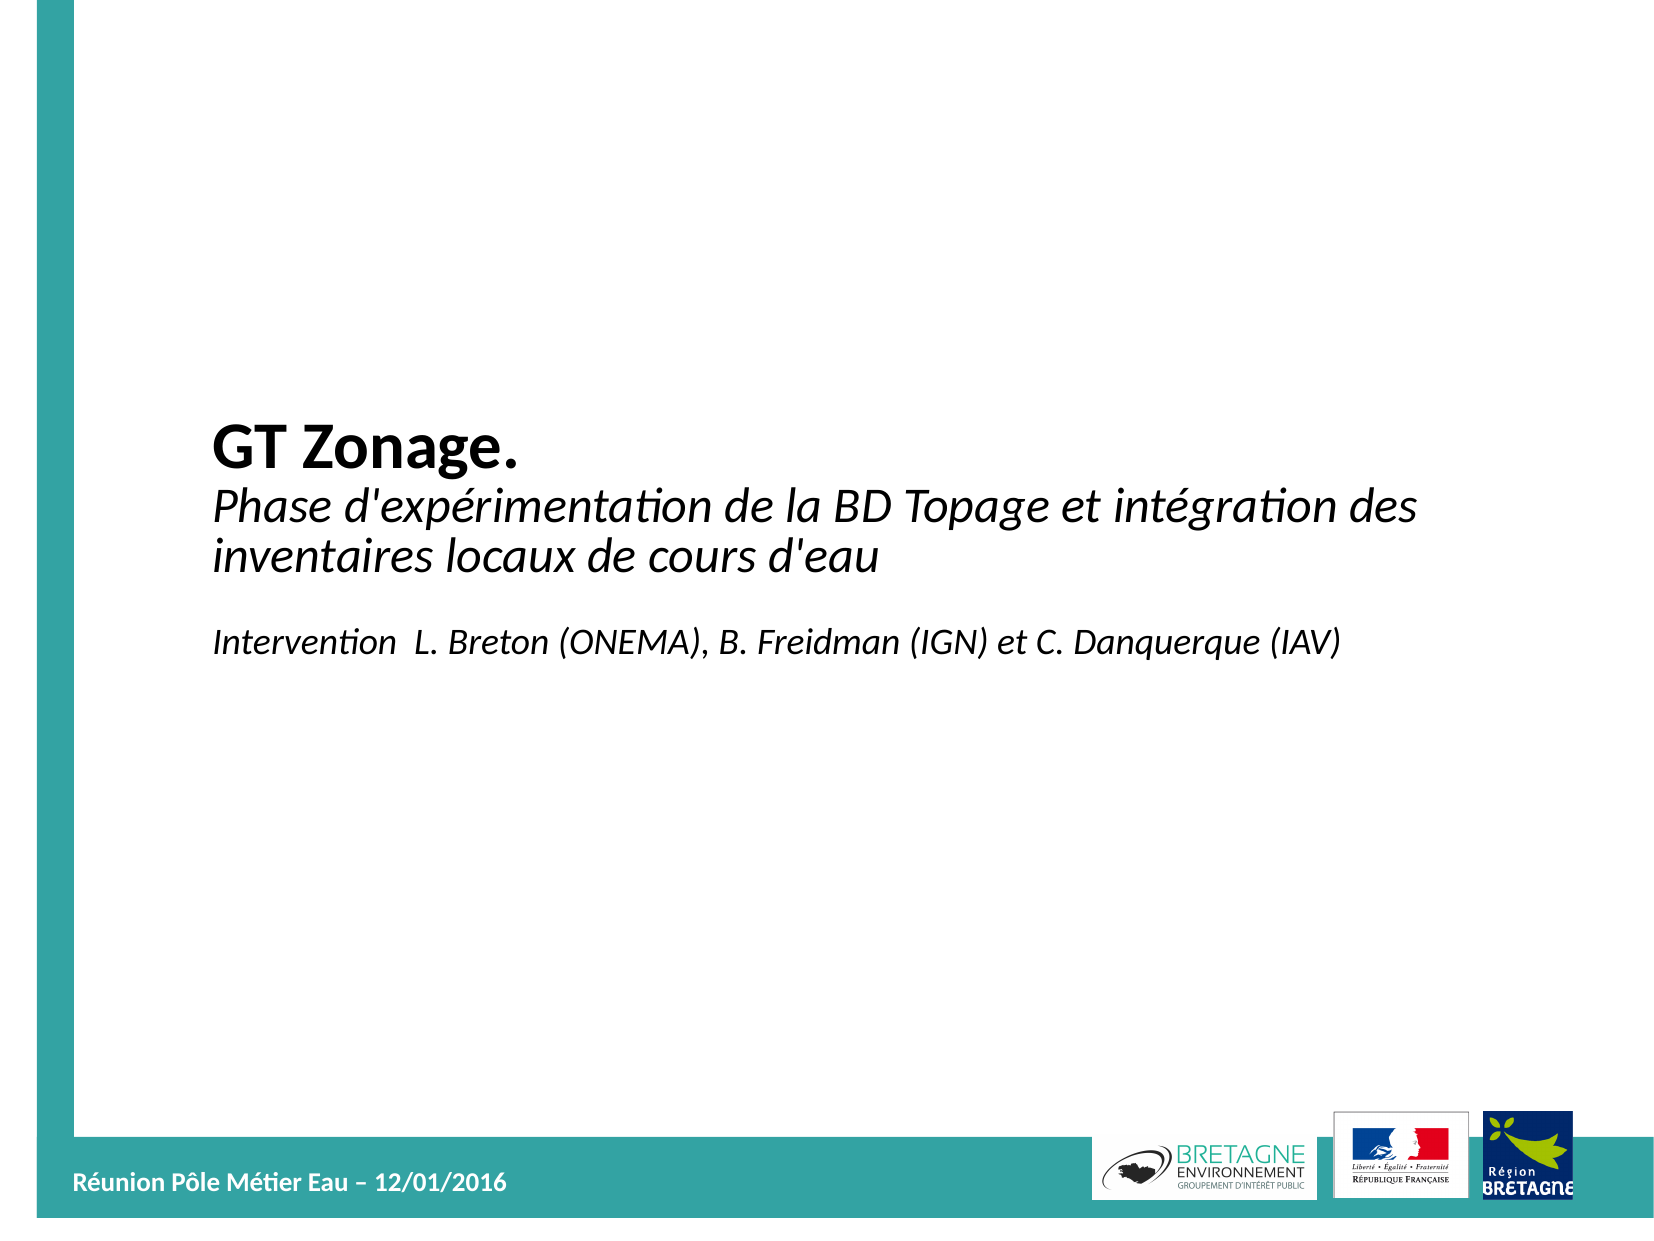

# GT Zonage. Phase d'expérimentation de la BD Topage et intégration des inventaires locaux de cours d'eau Intervention L. Breton (ONEMA), B. Freidman (IGN) et C. Danquerque (IAV)